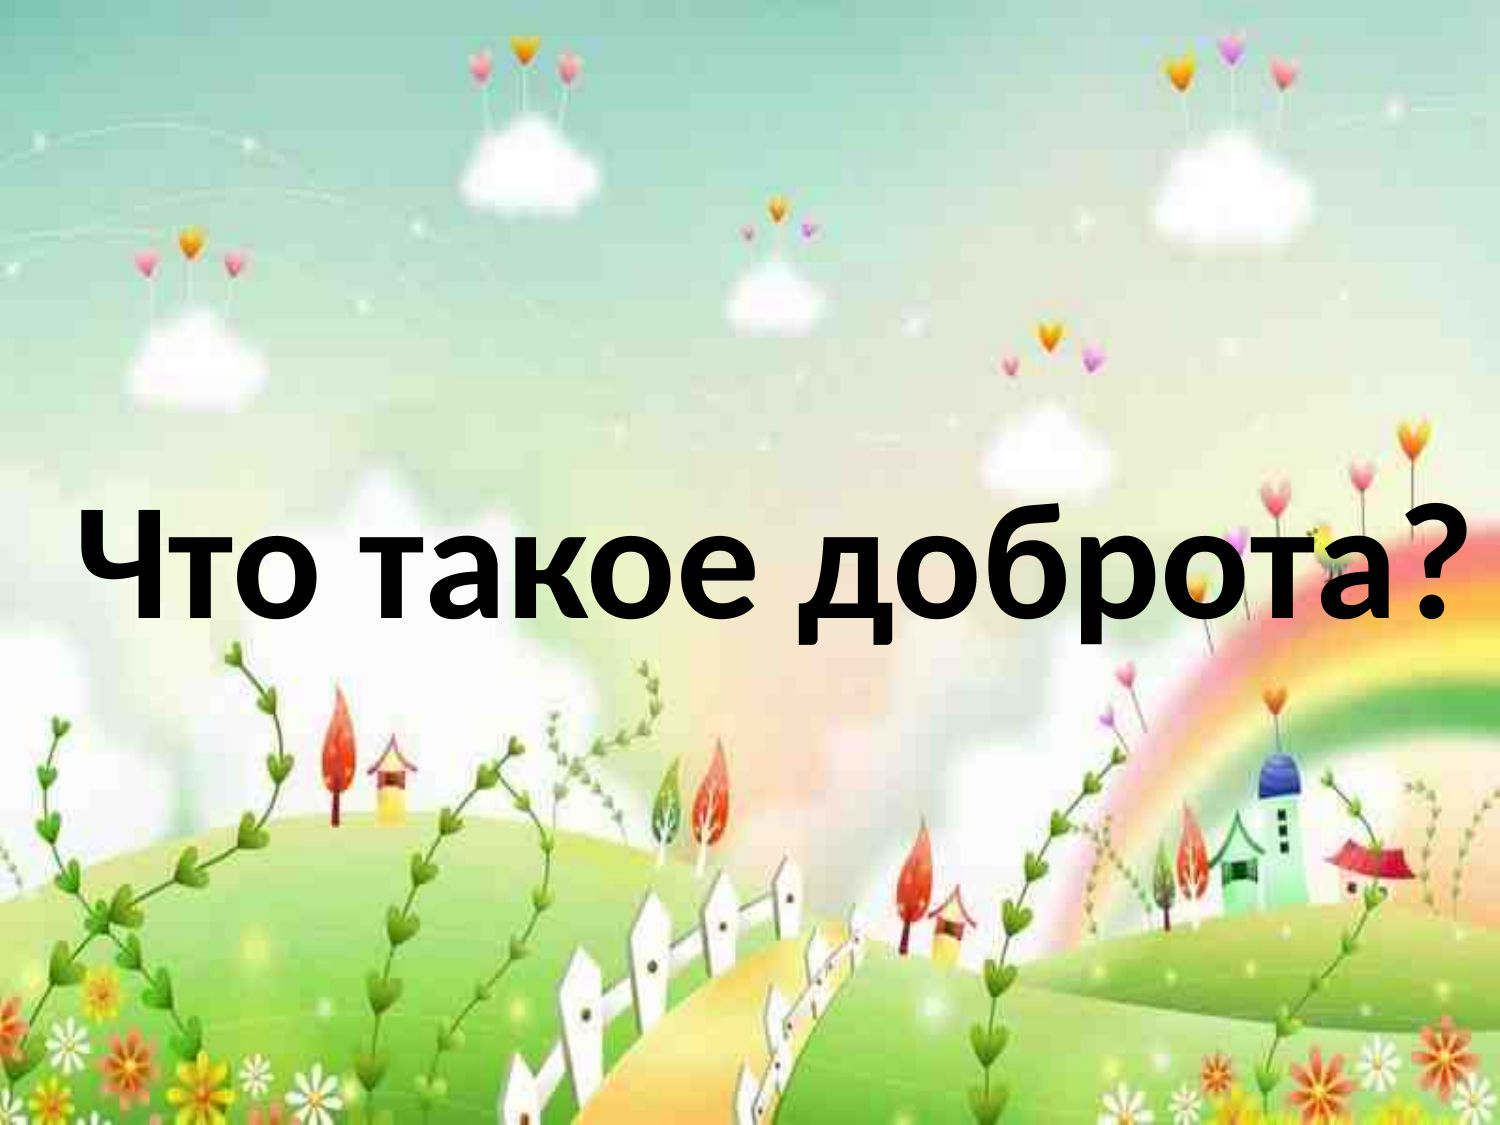

# Что такое доброта? Воспитатель: Кочетова Л.В.